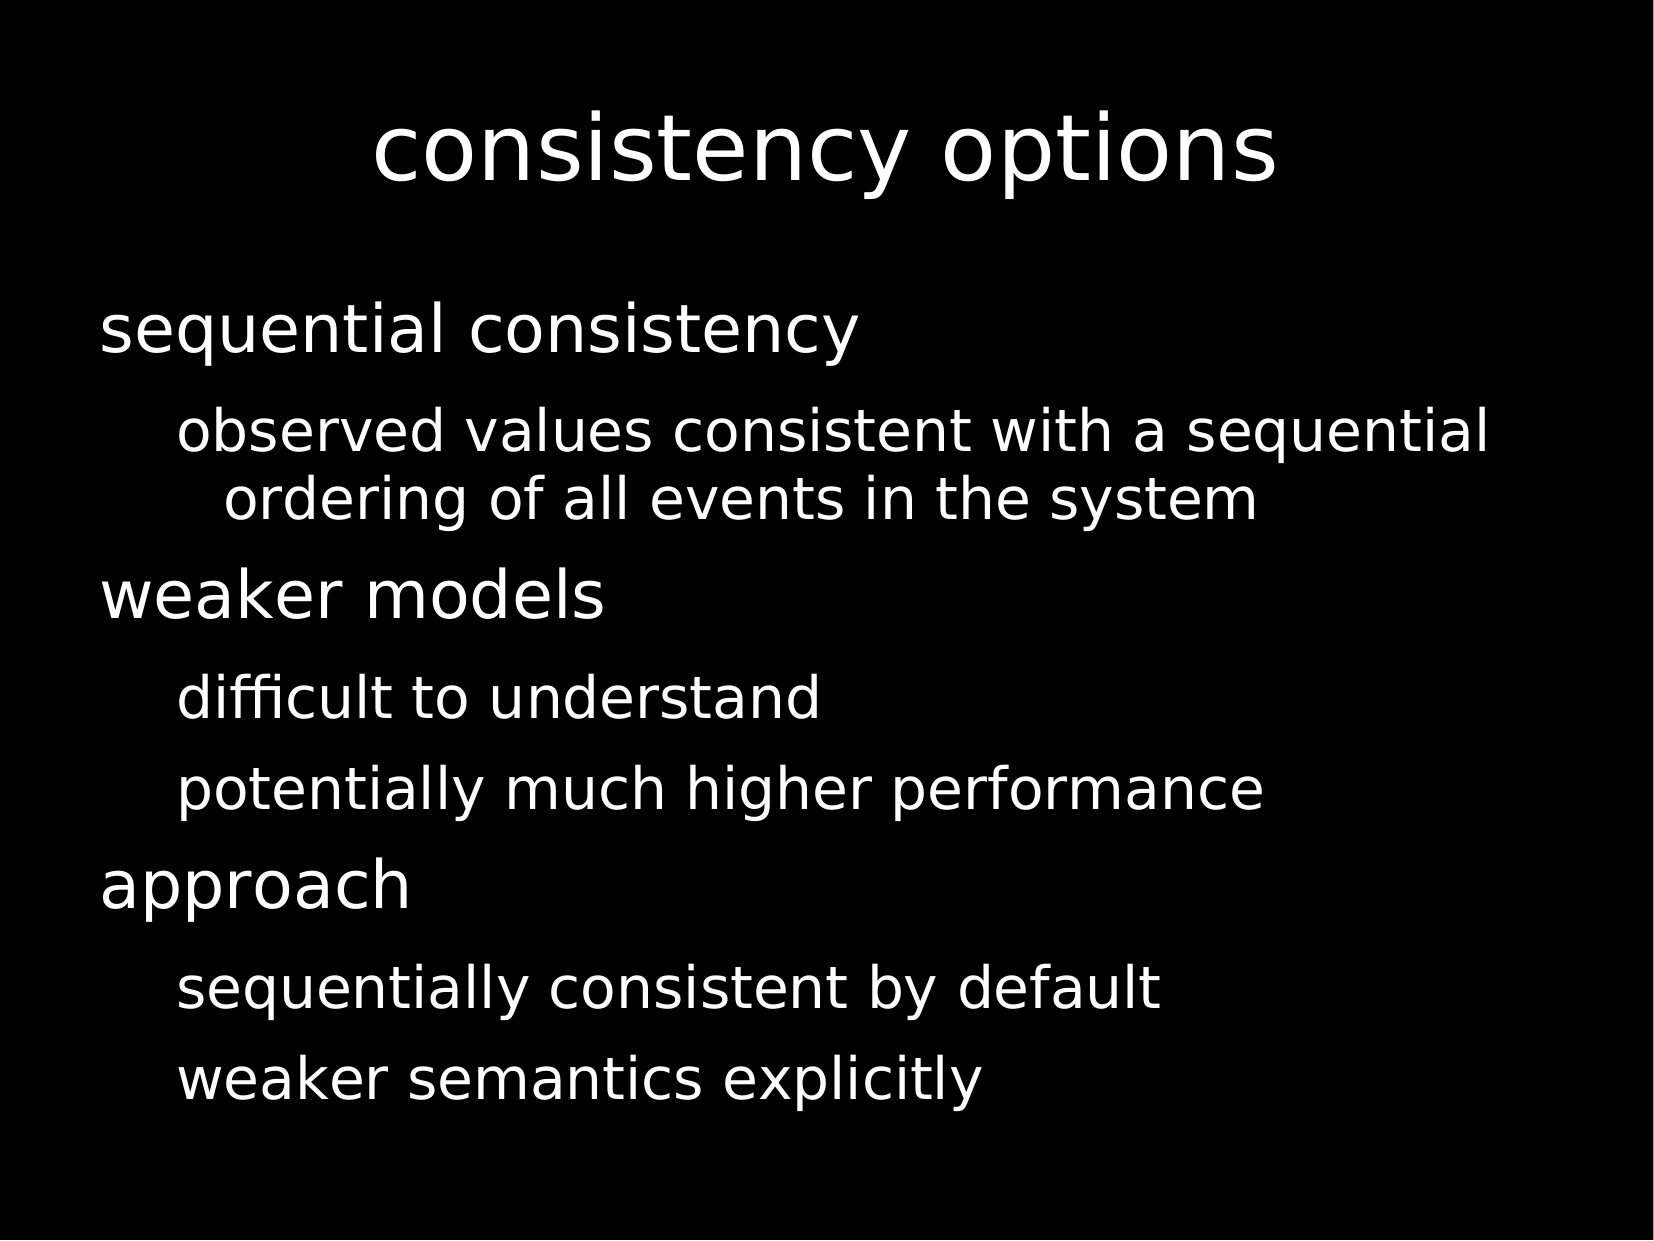

# consistency options
sequential consistency
observed values consistent with a sequential ordering of all events in the system
weaker models
difficult to understand
potentially much higher performance
approach
sequentially consistent by default
weaker semantics explicitly